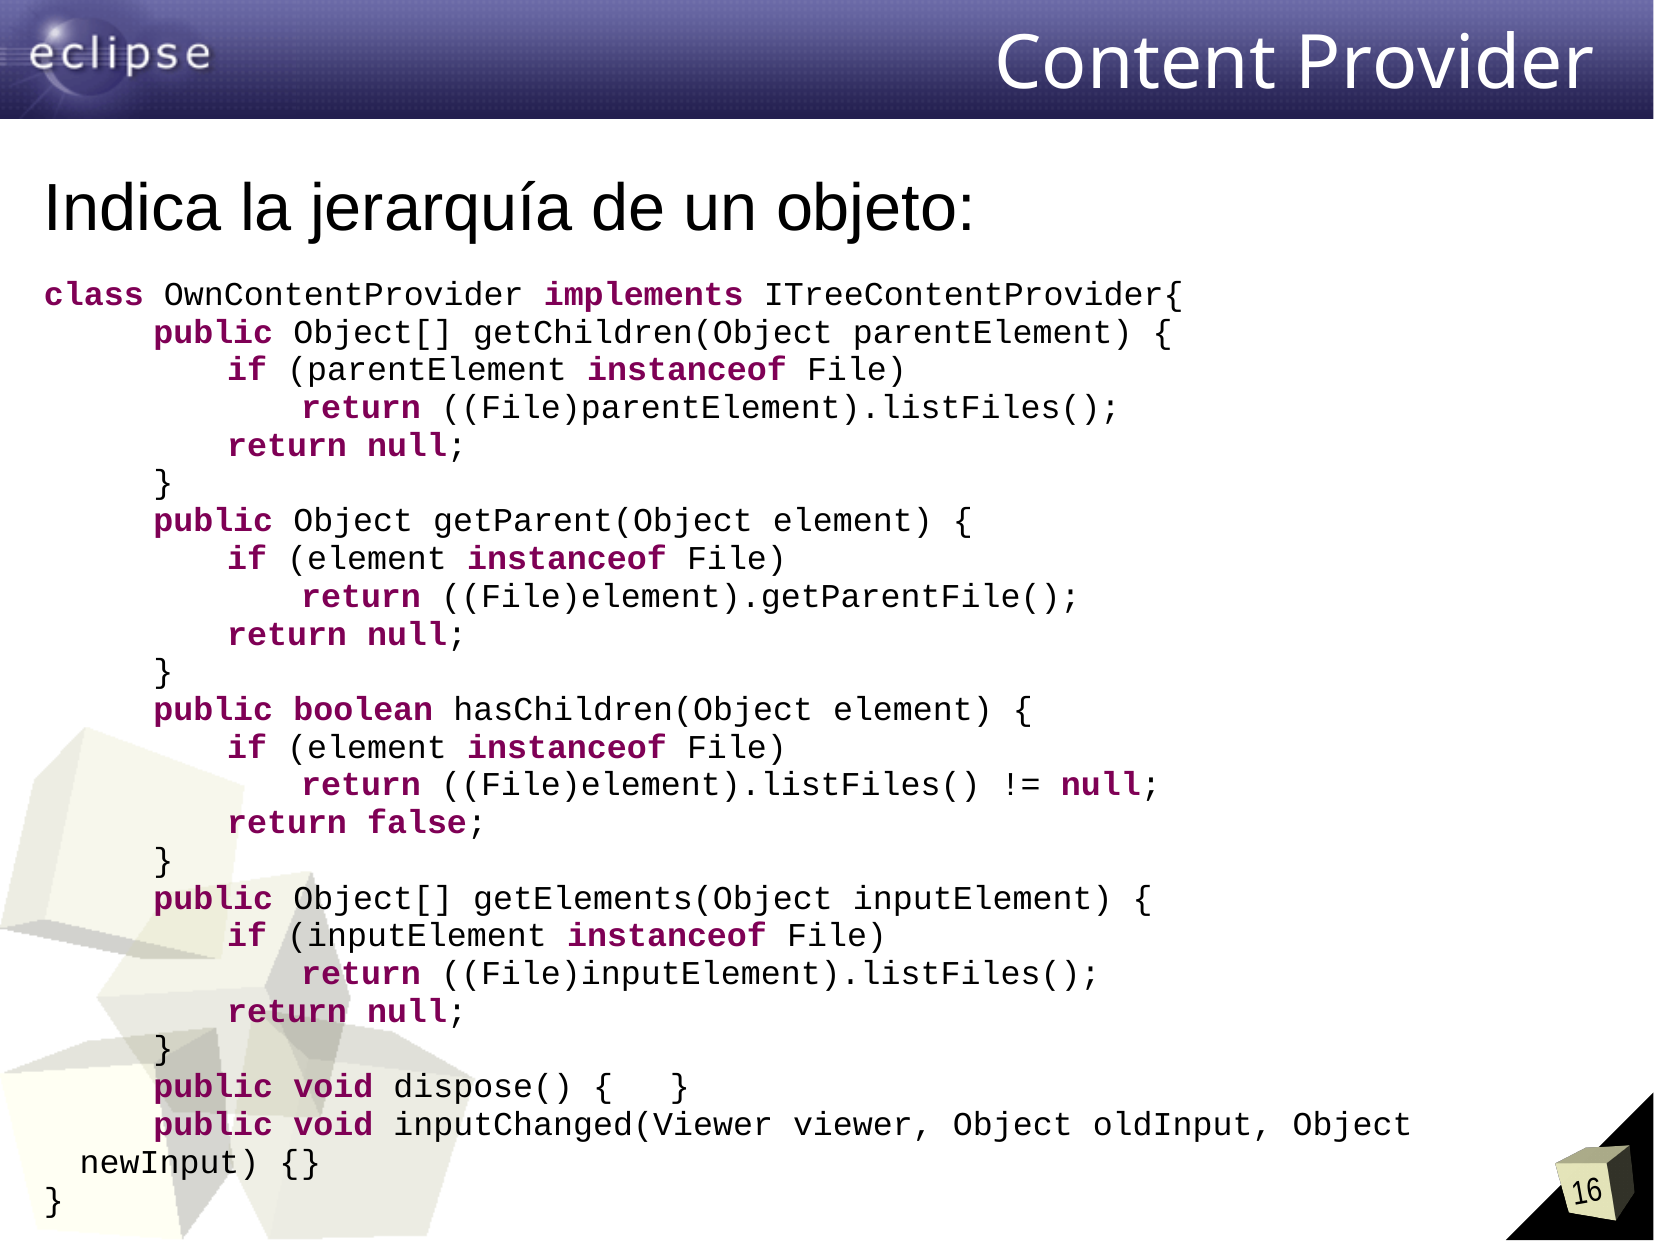

# Content Provider
Indica la jerarquía de un objeto:
class OwnContentProvider implements ITreeContentProvider{
	public Object[] getChildren(Object parentElement) {
		if (parentElement instanceof File)
			return ((File)parentElement).listFiles();
		return null;
	}
	public Object getParent(Object element) {
		if (element instanceof File)
			return ((File)element).getParentFile();
		return null;
	}
	public boolean hasChildren(Object element) {
		if (element instanceof File)
			return ((File)element).listFiles() != null;
		return false;
	}
	public Object[] getElements(Object inputElement) {
		if (inputElement instanceof File)
			return ((File)inputElement).listFiles();
		return null;
	}
	public void dispose() {	}
	public void inputChanged(Viewer viewer, Object oldInput, Object newInput) {	}
}